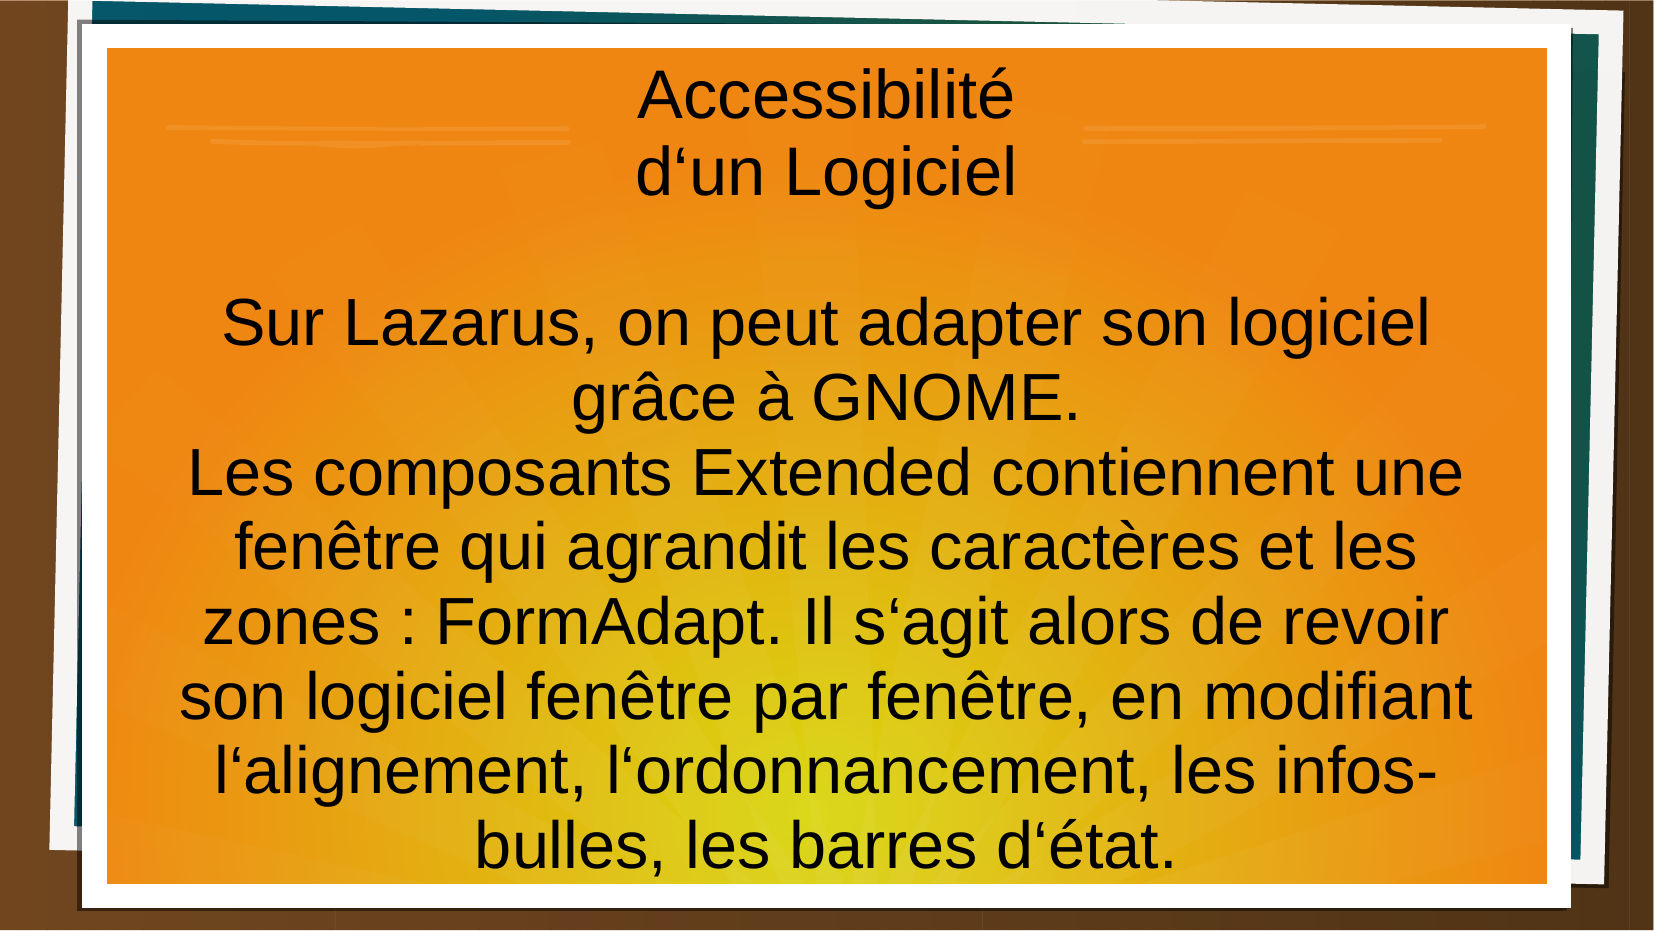

# Accessibilité d‘un Logiciel
Sur Lazarus, on peut adapter son logiciel grâce à GNOME.
Les composants Extended contiennent une fenêtre qui agrandit les caractères et les zones : FormAdapt. Il s‘agit alors de revoir son logiciel fenêtre par fenêtre, en modifiant l‘alignement, l‘ordonnancement, les infos-bulles, les barres d‘état.